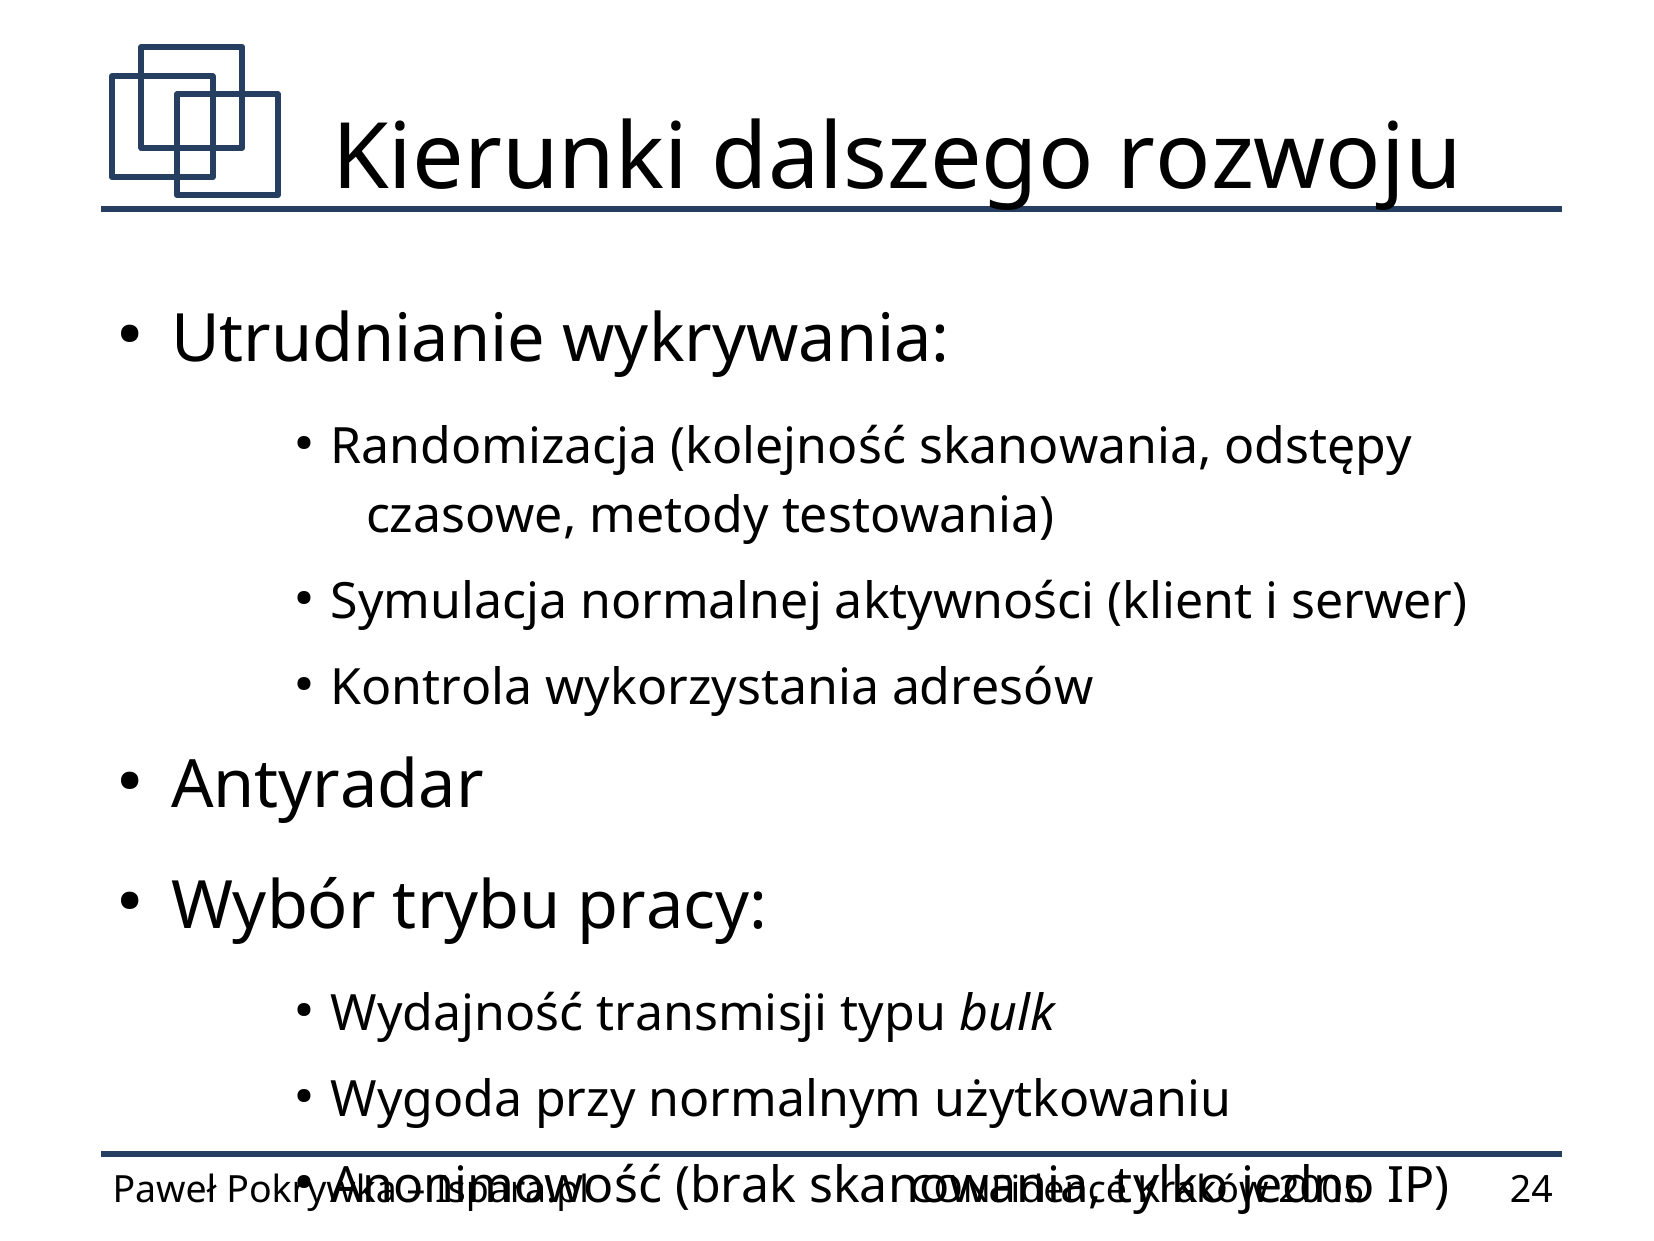

# Kierunki dalszego rozwoju
Utrudnianie wykrywania:
Randomizacja (kolejność skanowania, odstępy czasowe, metody testowania)
Symulacja normalnej aktywności (klient i serwer)
Kontrola wykorzystania adresów
Antyradar
Wybór trybu pracy:
Wydajność transmisji typu bulk
Wygoda przy normalnym użytkowaniu
Anonimowość (brak skanowania, tylko jedno IP)